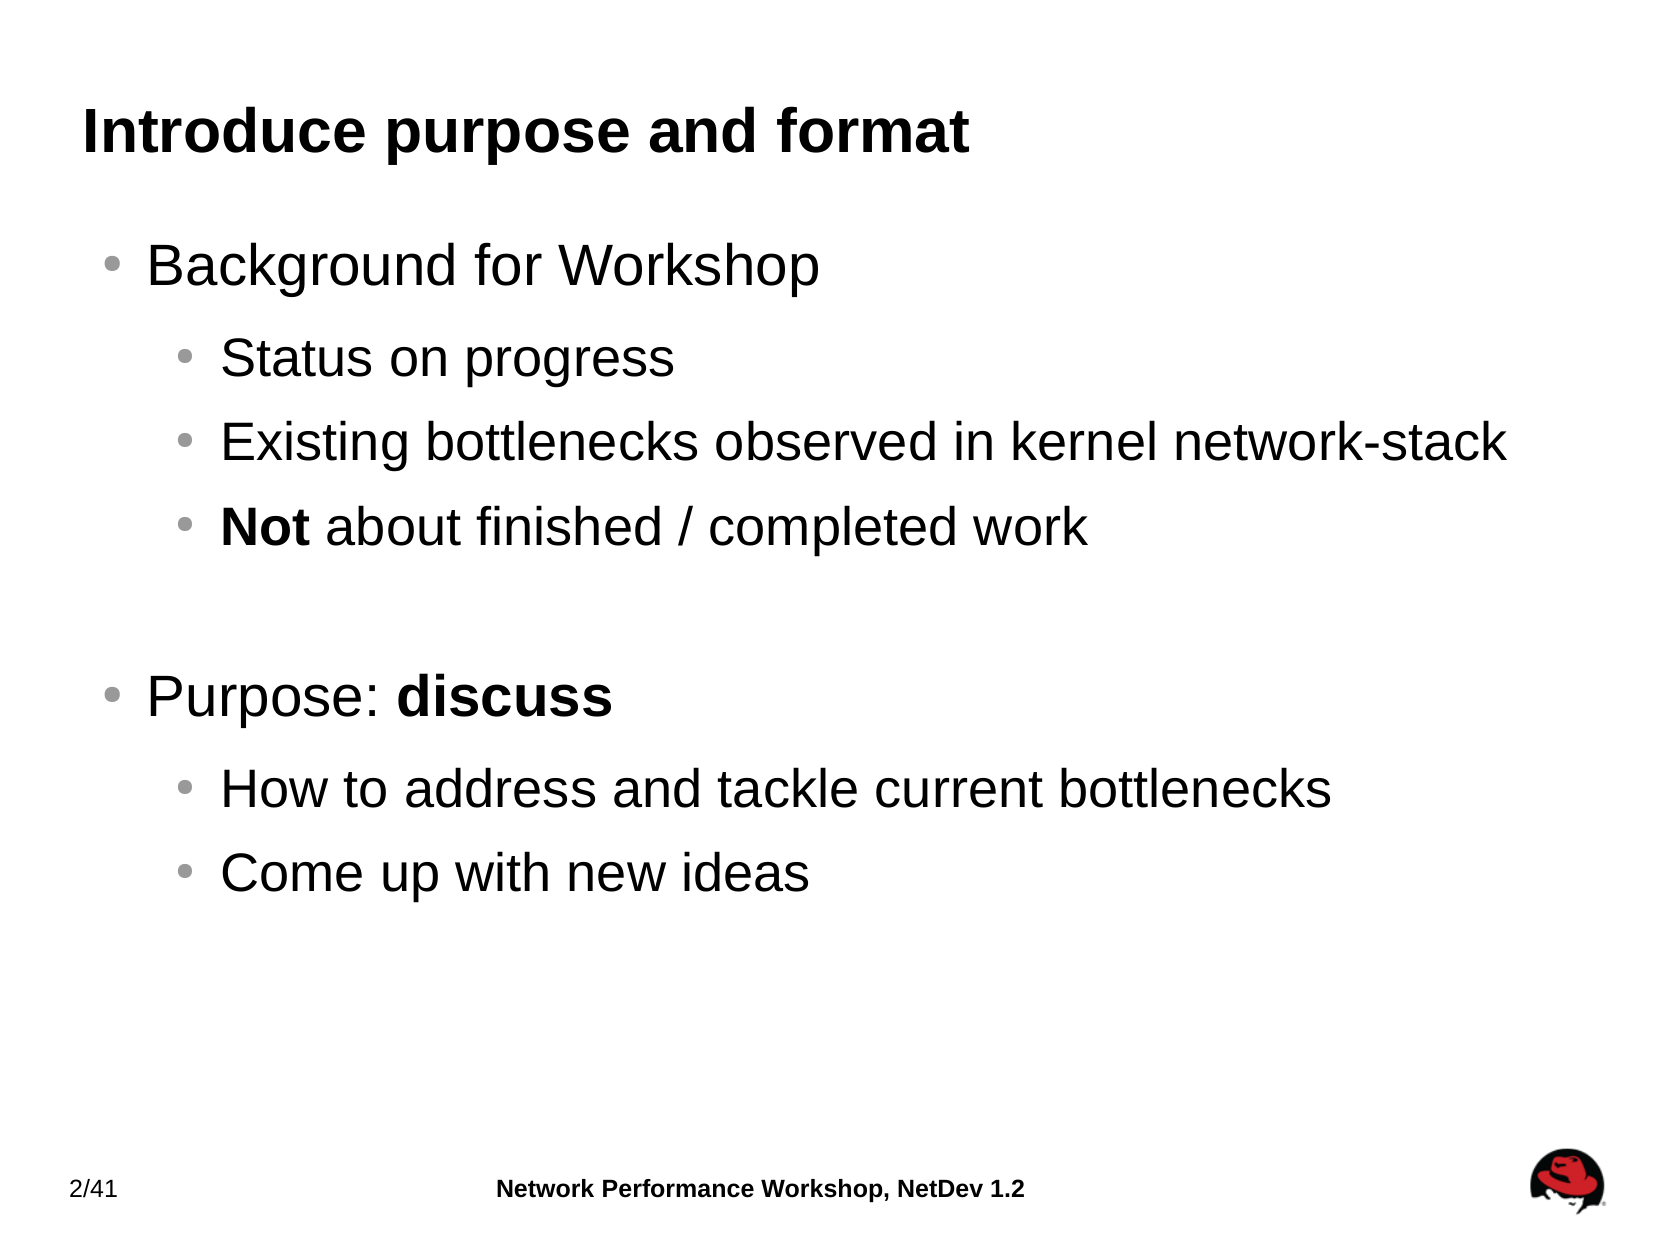

# Introduce purpose and format
Background for Workshop
Status on progress
Existing bottlenecks observed in kernel network-stack
Not about finished / completed work
Purpose: discuss
How to address and tackle current bottlenecks
Come up with new ideas